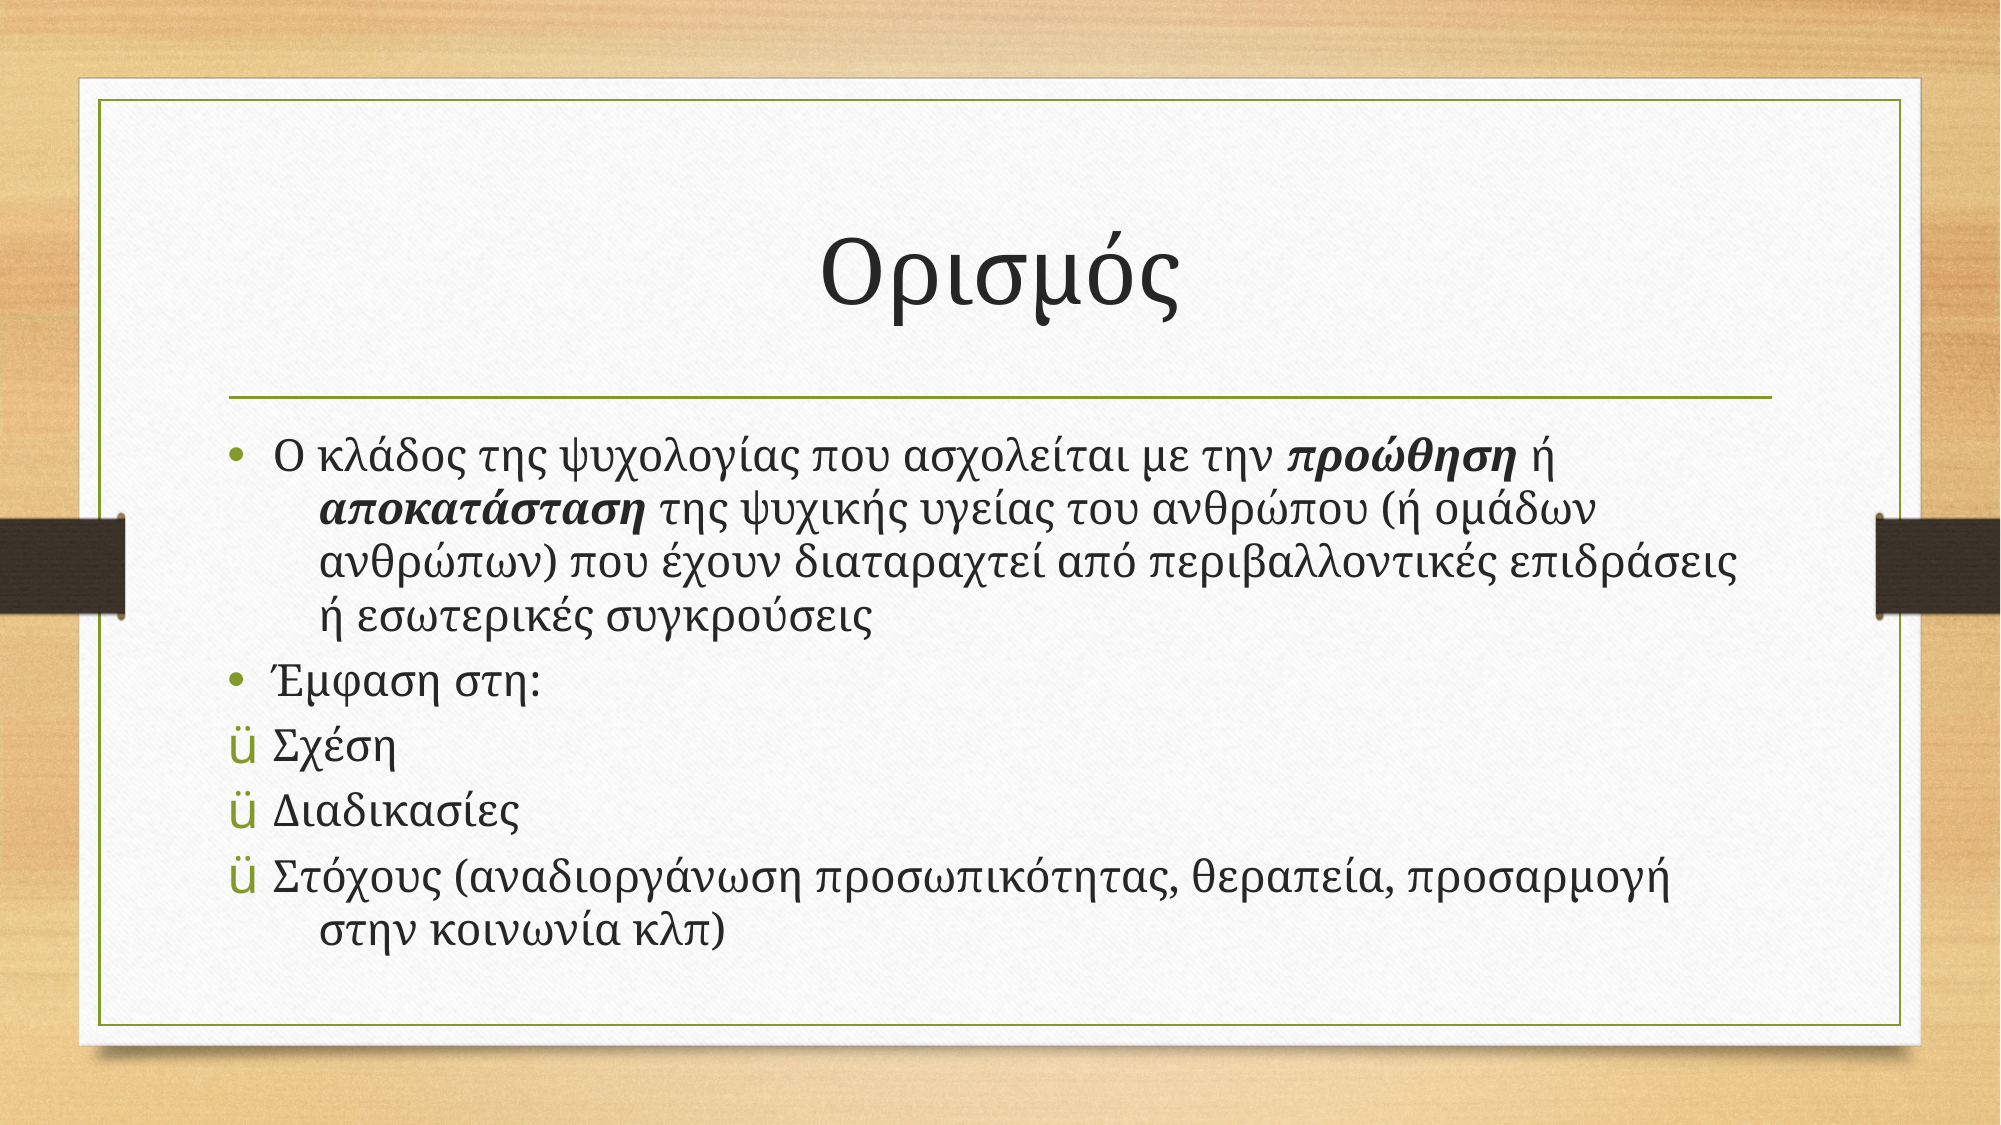

# Ορισμός
Ο κλάδος της ψυχολογίας που ασχολείται με την προώθηση ή αποκατάσταση της ψυχικής υγείας του ανθρώπου (ή ομάδων ανθρώπων) που έχουν διαταραχτεί από περιβαλλοντικές επιδράσεις ή εσωτερικές συγκρούσεις
Έμφαση στη:
Σχέση
Διαδικασίες
Στόχους (αναδιοργάνωση προσωπικότητας, θεραπεία, προσαρμογή στην κοινωνία κλπ)